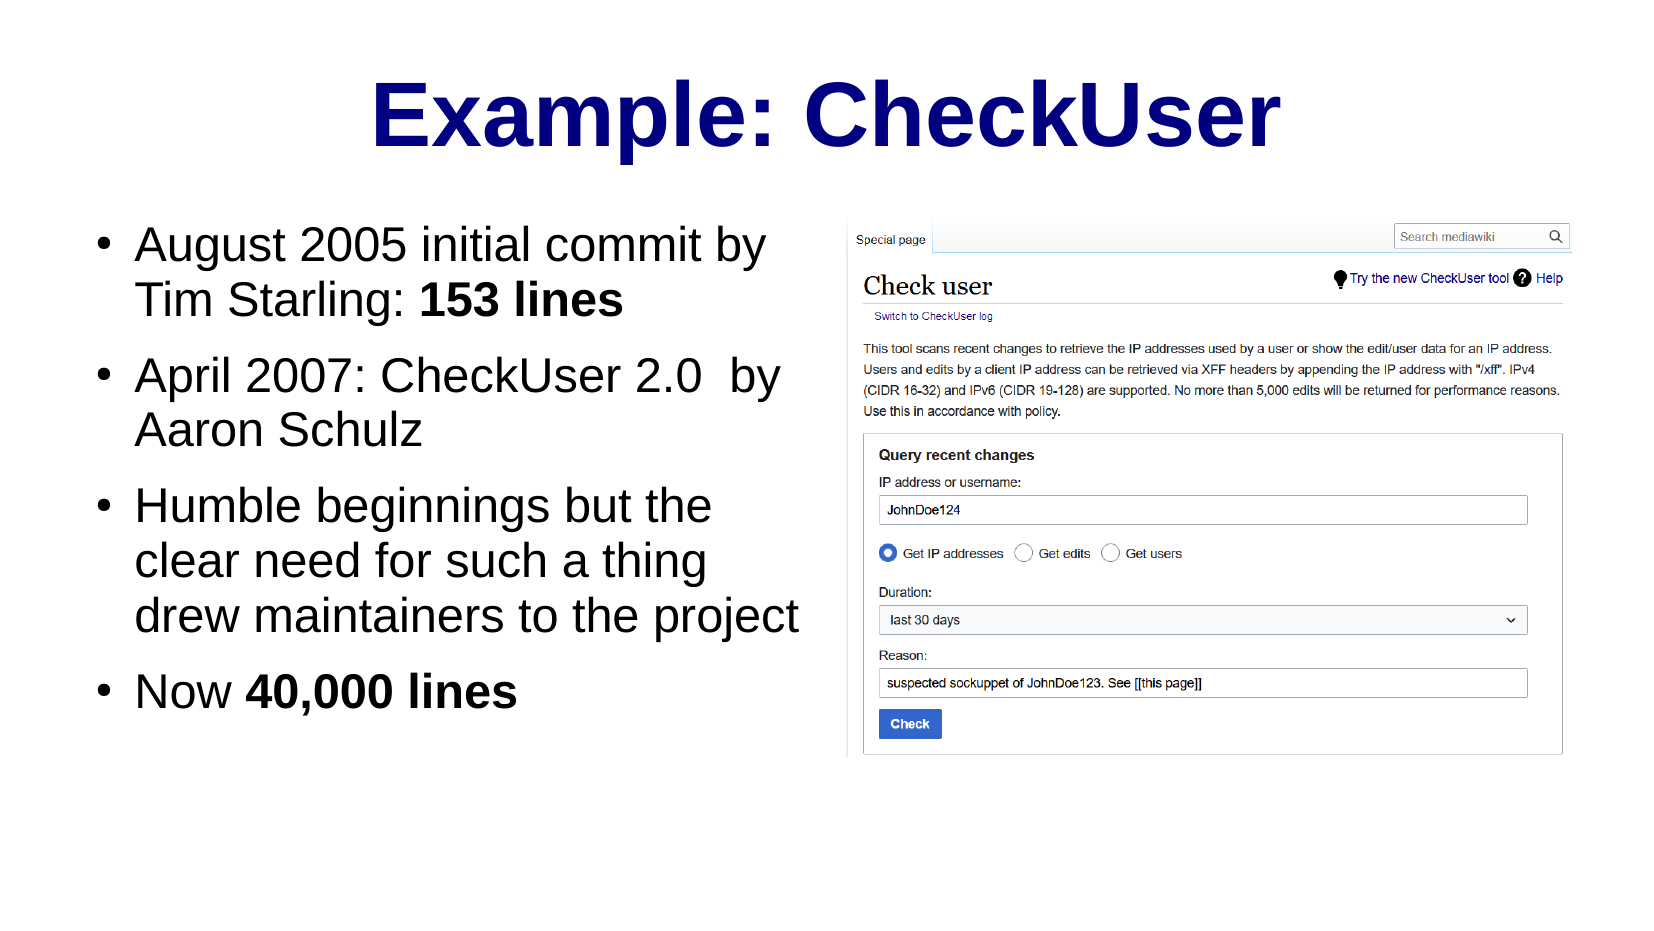

# Example: CheckUser
August 2005 initial commit by Tim Starling: 153 lines
April 2007: CheckUser 2.0 by Aaron Schulz
Humble beginnings but the clear need for such a thing drew maintainers to the project
Now 40,000 lines